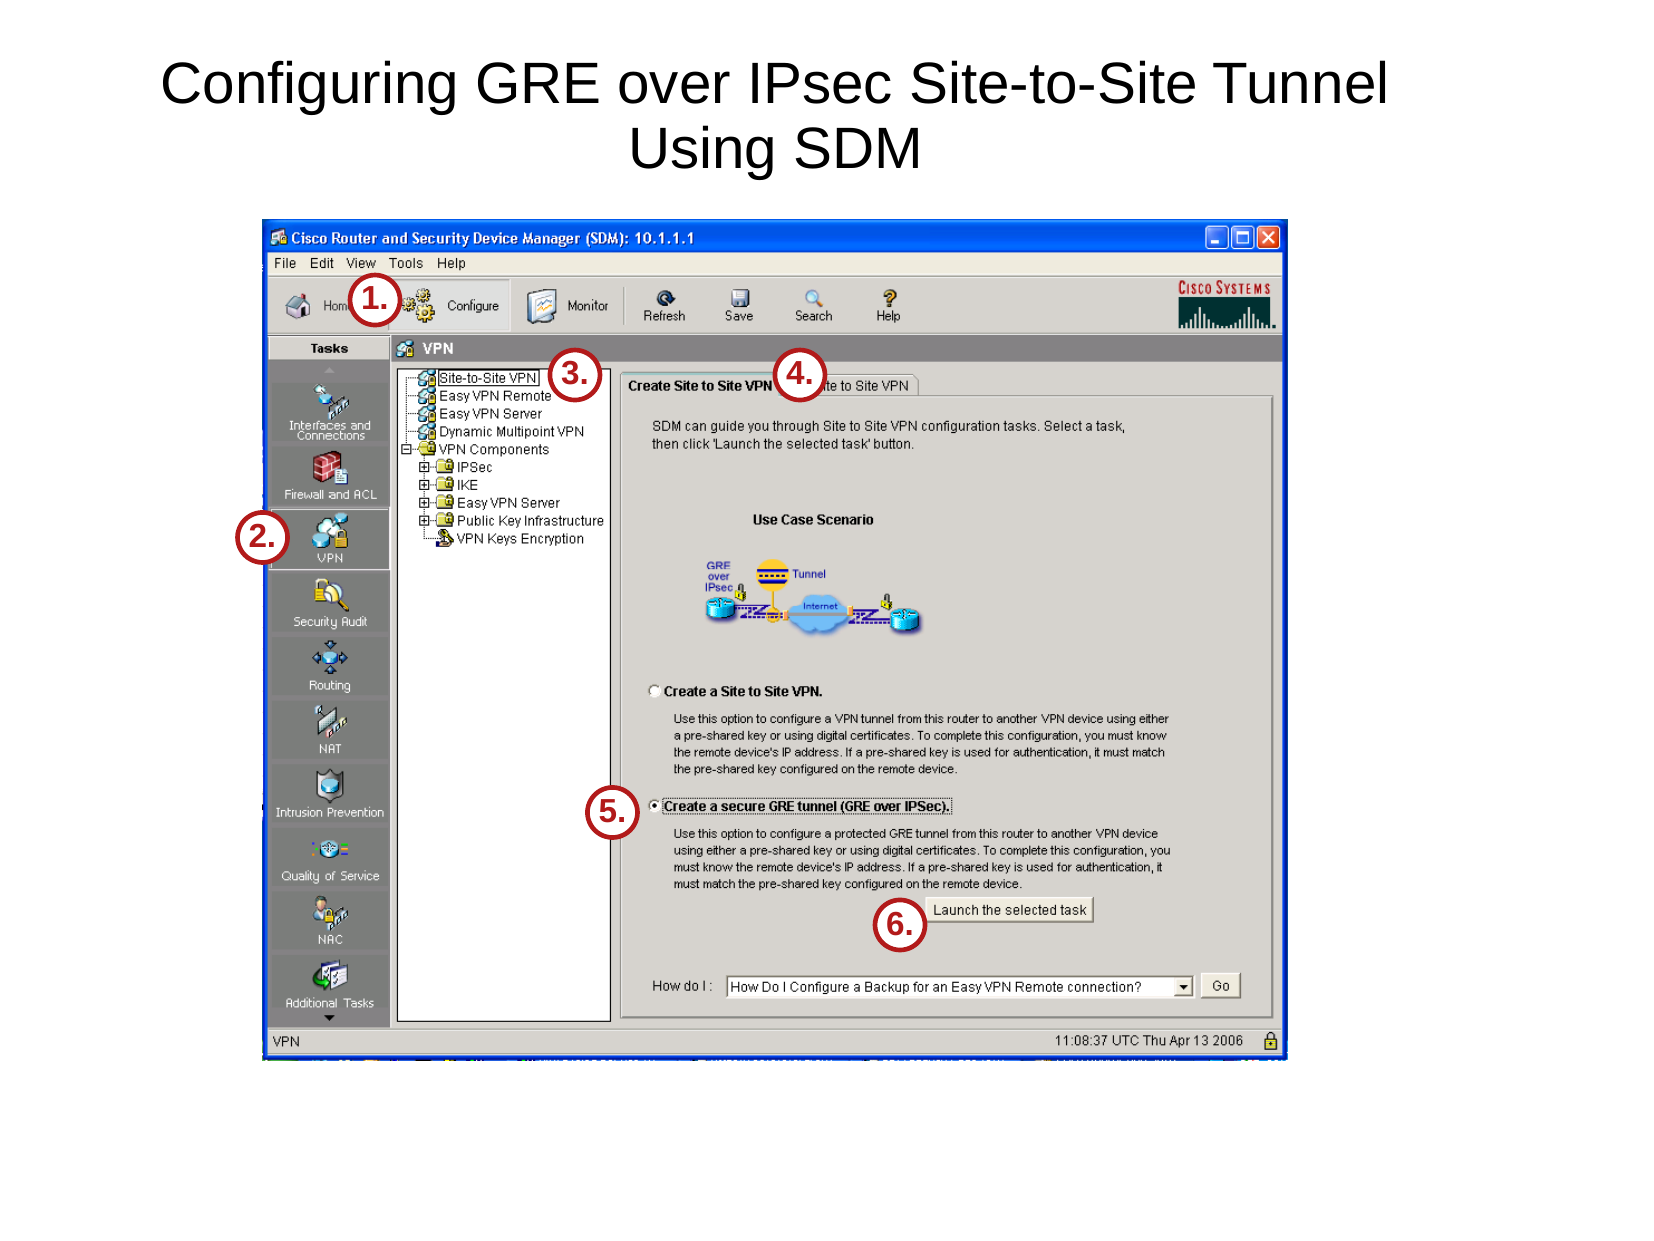

# Configuring GRE over IPsec Site-to-Site Tunnel Using SDM
1.
3.
4.
2.
5.
6.